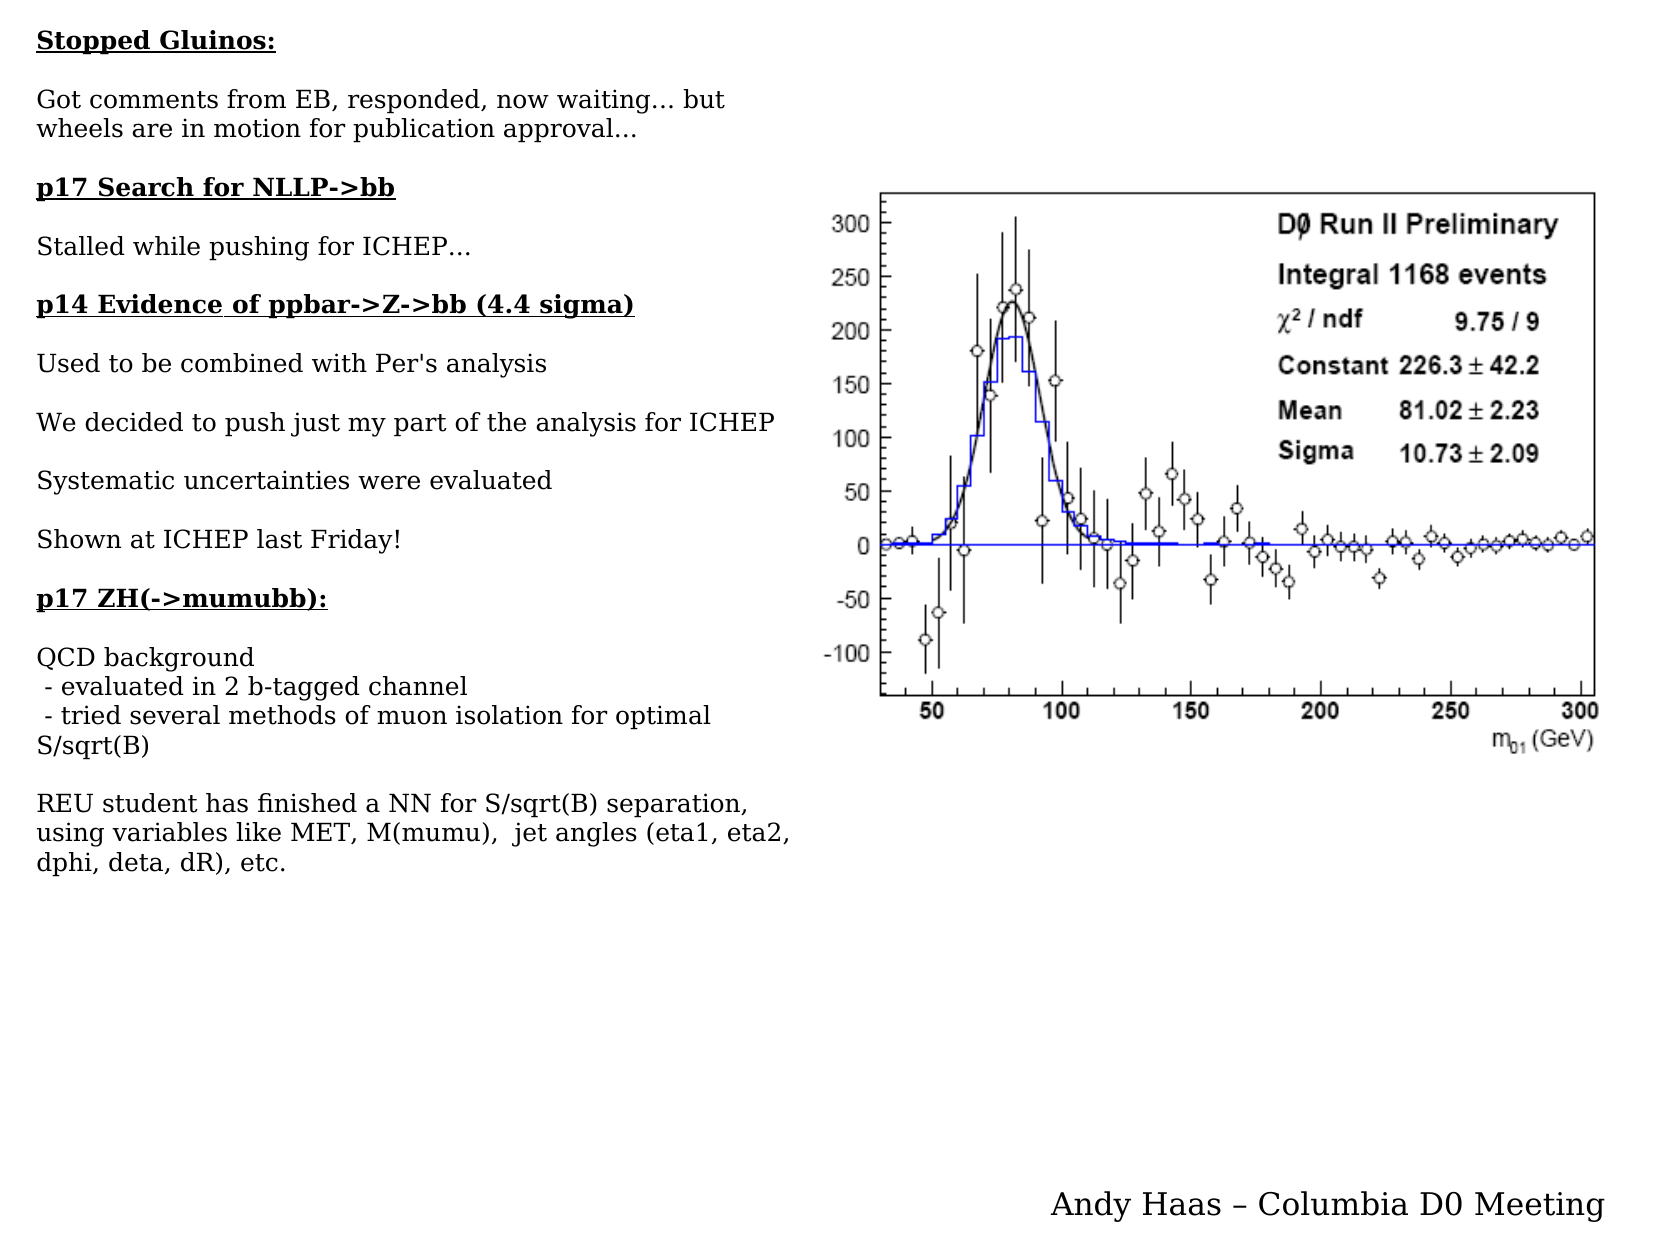

Stopped Gluinos:
Got comments from EB, responded, now waiting... but wheels are in motion for publication approval...
p17 Search for NLLP->bb
Stalled while pushing for ICHEP...
p14 Evidence of ppbar->Z->bb (4.4 sigma)
Used to be combined with Per's analysis
We decided to push just my part of the analysis for ICHEP
Systematic uncertainties were evaluated
Shown at ICHEP last Friday!
p17 ZH(->mumubb):
QCD background
 - evaluated in 2 b-tagged channel
 - tried several methods of muon isolation for optimal S/sqrt(B)
REU student has finished a NN for S/sqrt(B) separation, using variables like MET, M(mumu), jet angles (eta1, eta2, dphi, deta, dR), etc.